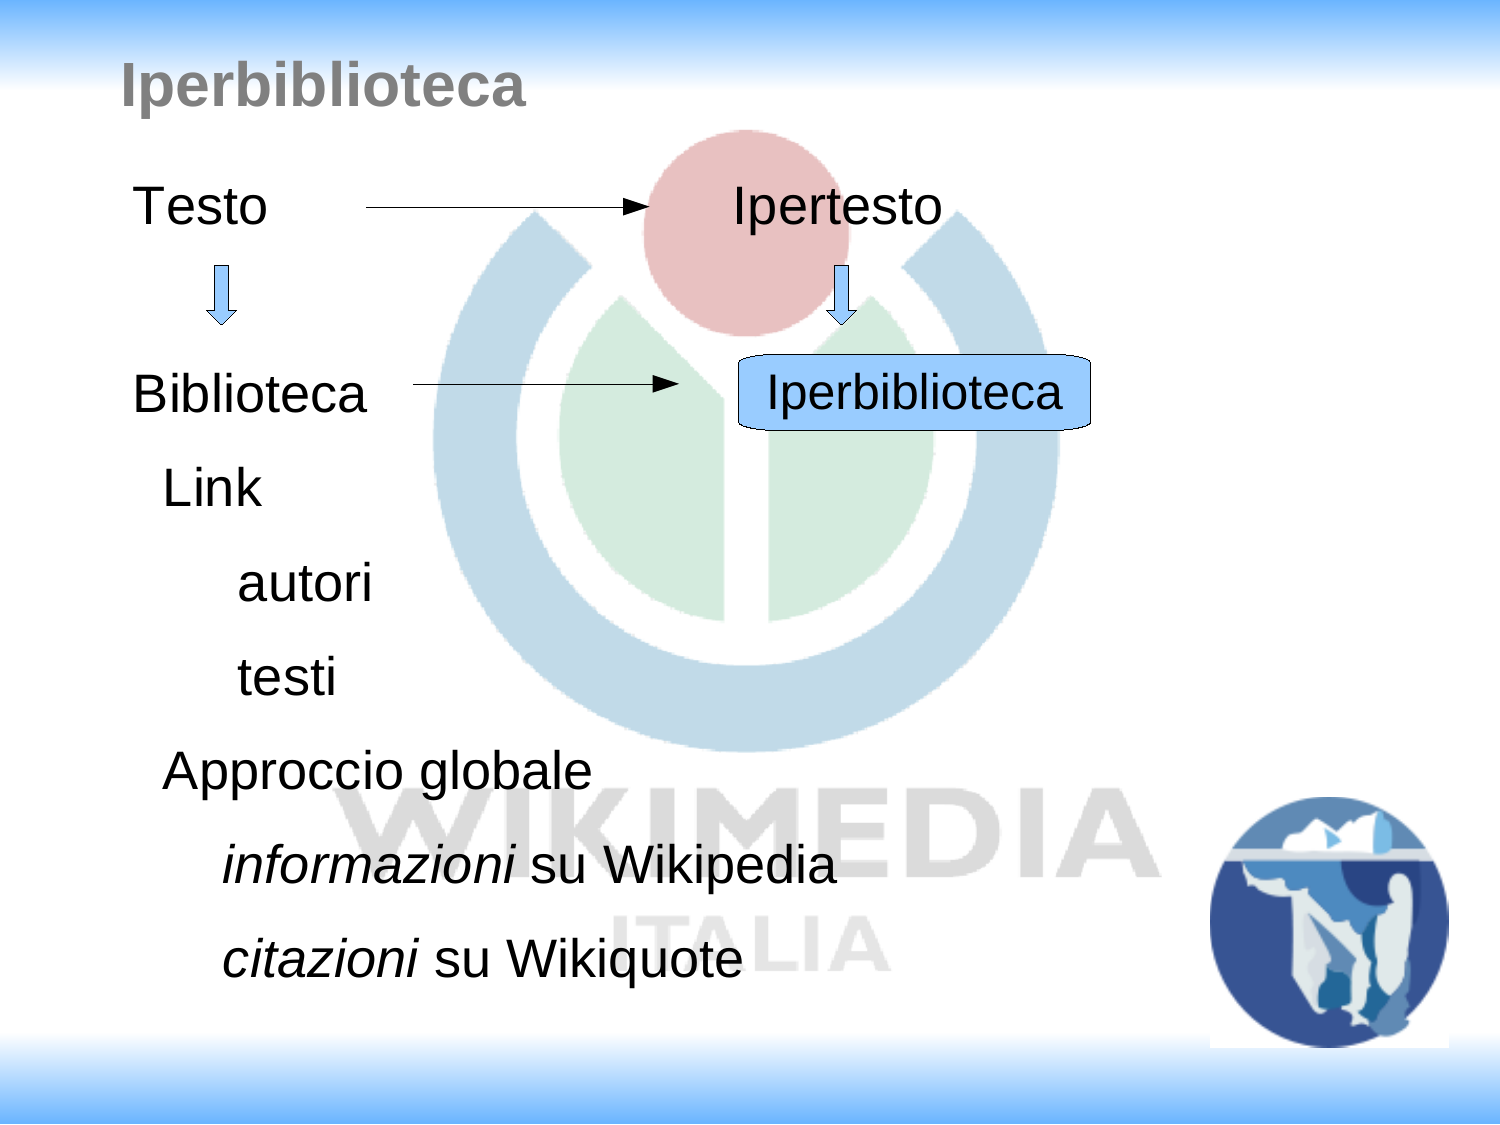

Iperbiblioteca
Testo				Ipertesto
Biblioteca
 Link
 autori
 testi
 Approccio globale
 informazioni su Wikipedia
 citazioni su Wikiquote
Iperbiblioteca